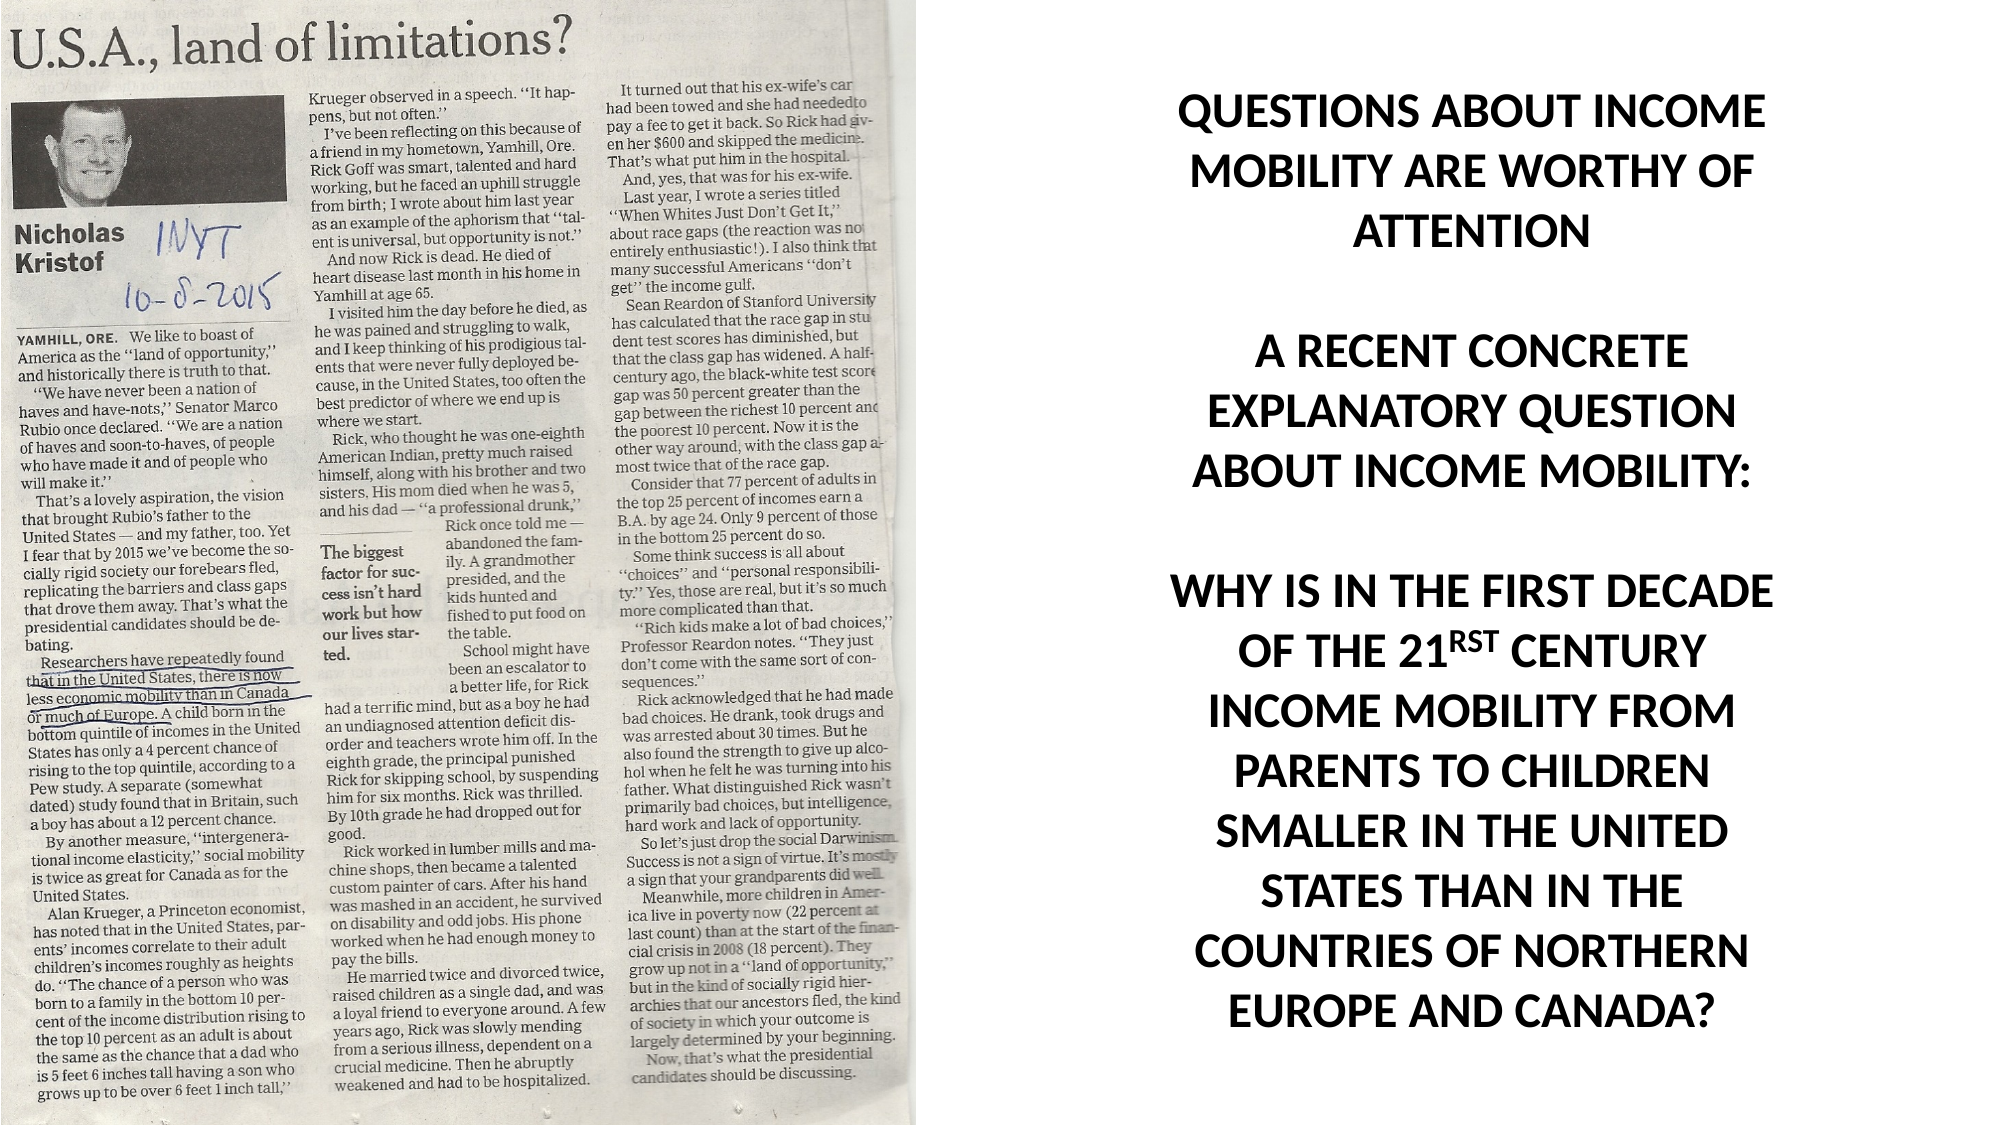

QUESTIONS ABOUT INCOME MOBILITY ARE WORTHY OF ATTENTION
A RECENT CONCRETE EXPLANATORY QUESTION ABOUT INCOME MOBILITY:
WHY IS IN THE FIRST DECADE OF THE 21RST CENTURY INCOME MOBILITY FROM PARENTS TO CHILDREN SMALLER IN THE UNITED STATES THAN IN THE COUNTRIES OF NORTHERN EUROPE AND CANADA?